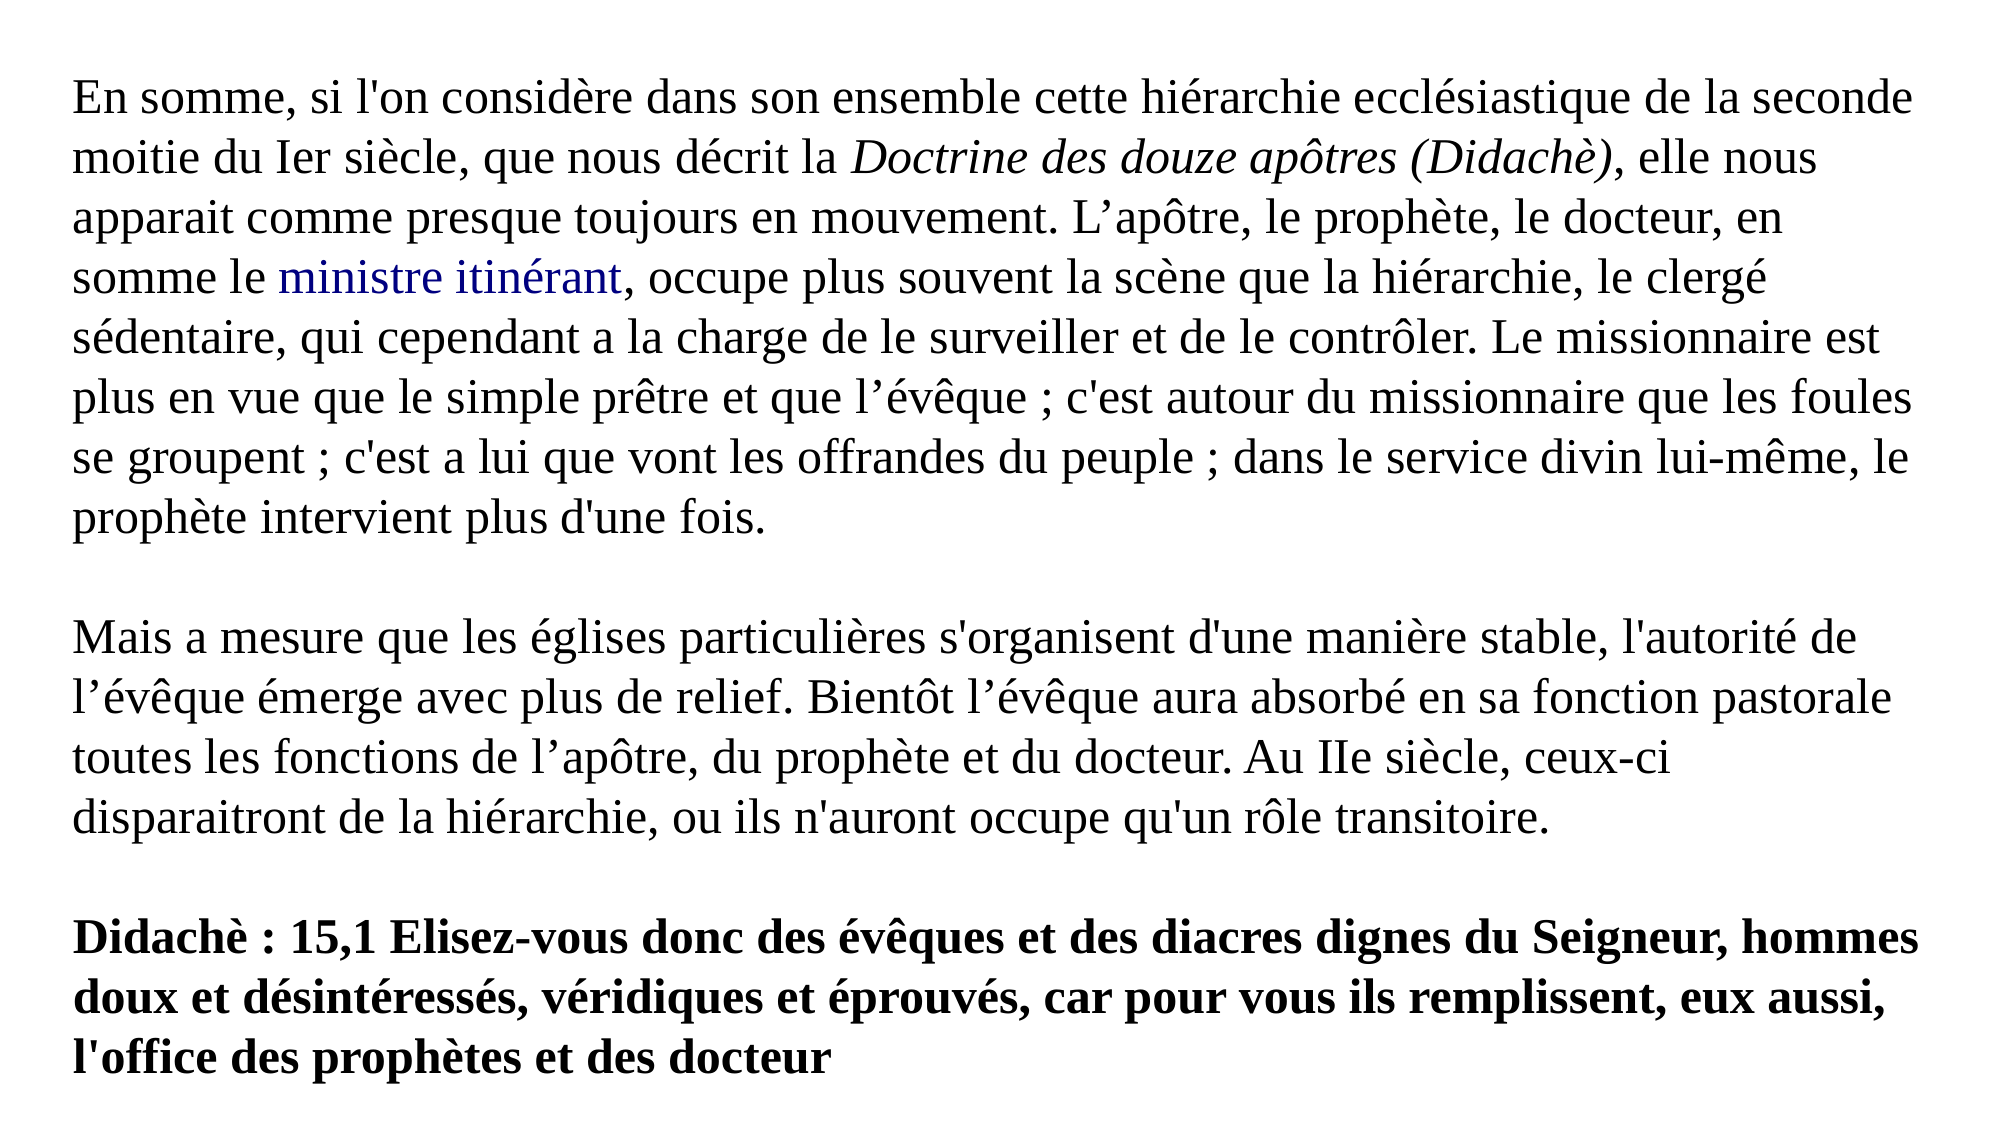

En somme, si l'on considère dans son ensemble cette hiérarchie ecclésiastique de la seconde moitie du Ier siècle, que nous décrit la Doctrine des douze apôtres (Didachè), elle nous apparait comme presque toujours en mouvement. L’apôtre, le prophète, le docteur, en somme le ministre itinérant, occupe plus souvent la scène que la hiérarchie, le clergé sédentaire, qui cependant a la charge de le surveiller et de le contrôler. Le missionnaire est plus en vue que le simple prêtre et que l’évêque ; c'est autour du missionnaire que les foules se groupent ; c'est a lui que vont les offrandes du peuple ; dans le service divin lui-même, le prophète intervient plus d'une fois.
Mais a mesure que les églises particulières s'organisent d'une manière stable, l'autorité de l’évêque émerge avec plus de relief. Bientôt l’évêque aura absorbé en sa fonction pastorale toutes les fonctions de l’apôtre, du prophète et du docteur. Au IIe siècle, ceux-ci disparaitront de la hiérarchie, ou ils n'auront occupe qu'un rôle transitoire.
Didachè : 15,1 Elisez-vous donc des évêques et des diacres dignes du Seigneur, hommes doux et désintéressés, véridiques et éprouvés, car pour vous ils remplissent, eux aussi, l'office des prophètes et des docteur